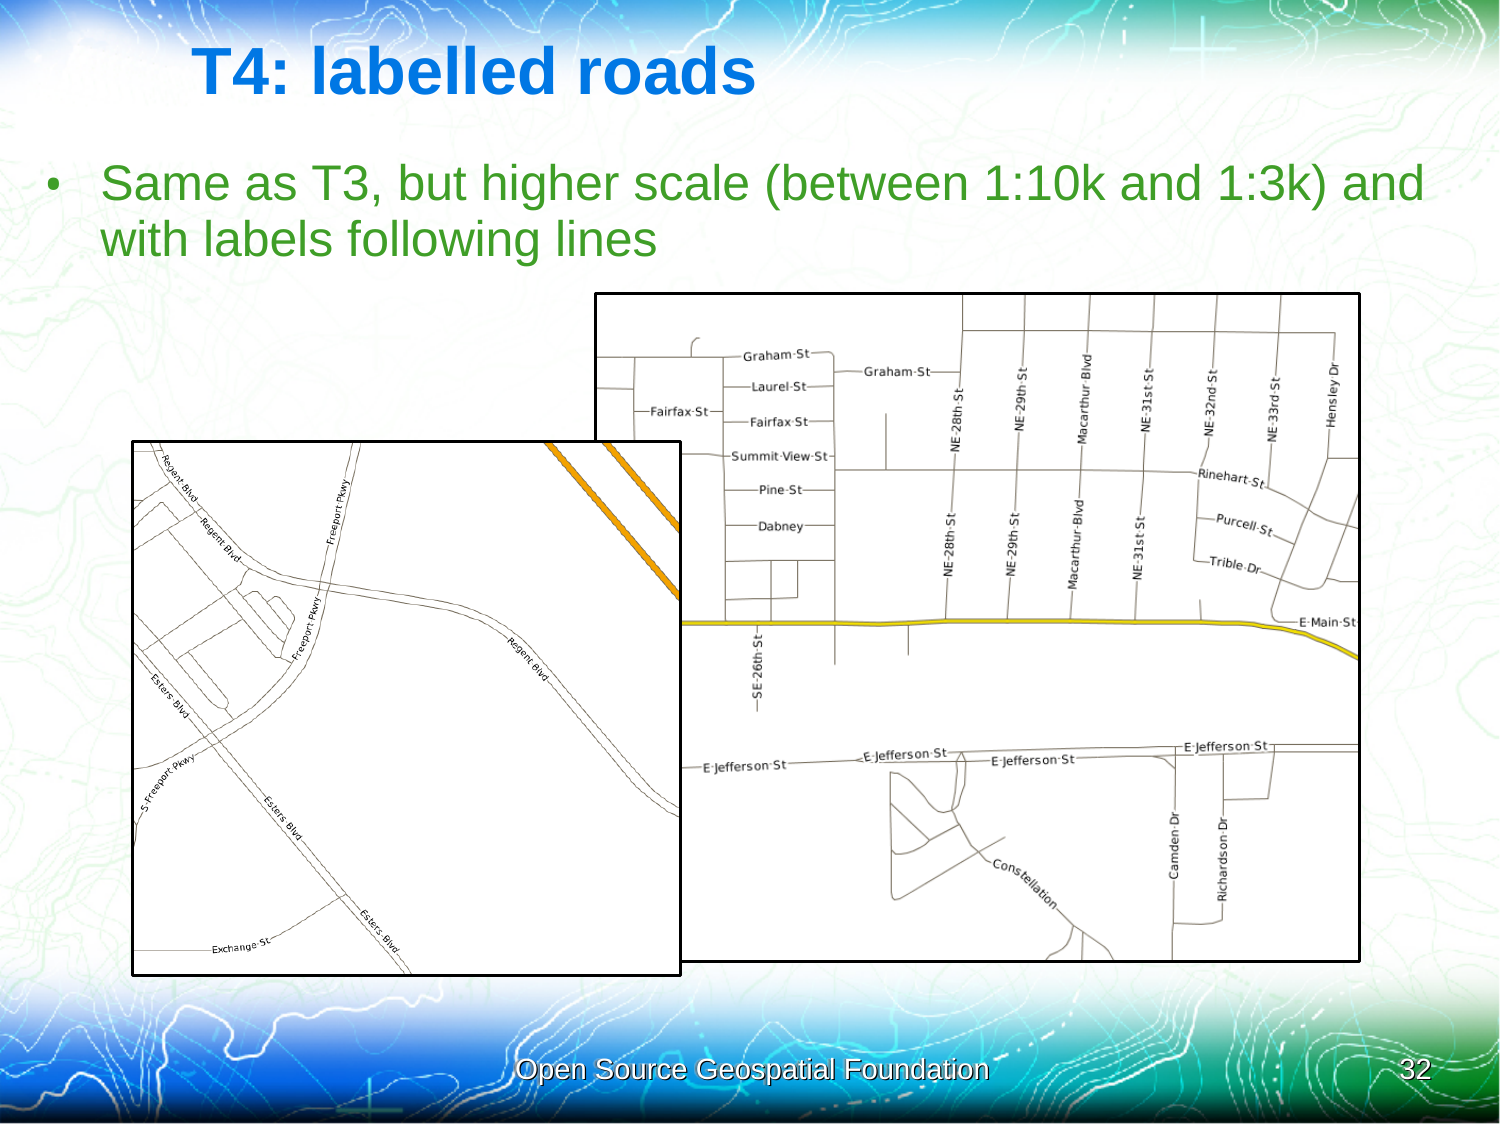

# T4: labelled roads
Same as T3, but higher scale (between 1:10k and 1:3k) and with labels following lines
Open Source Geospatial Foundation
32